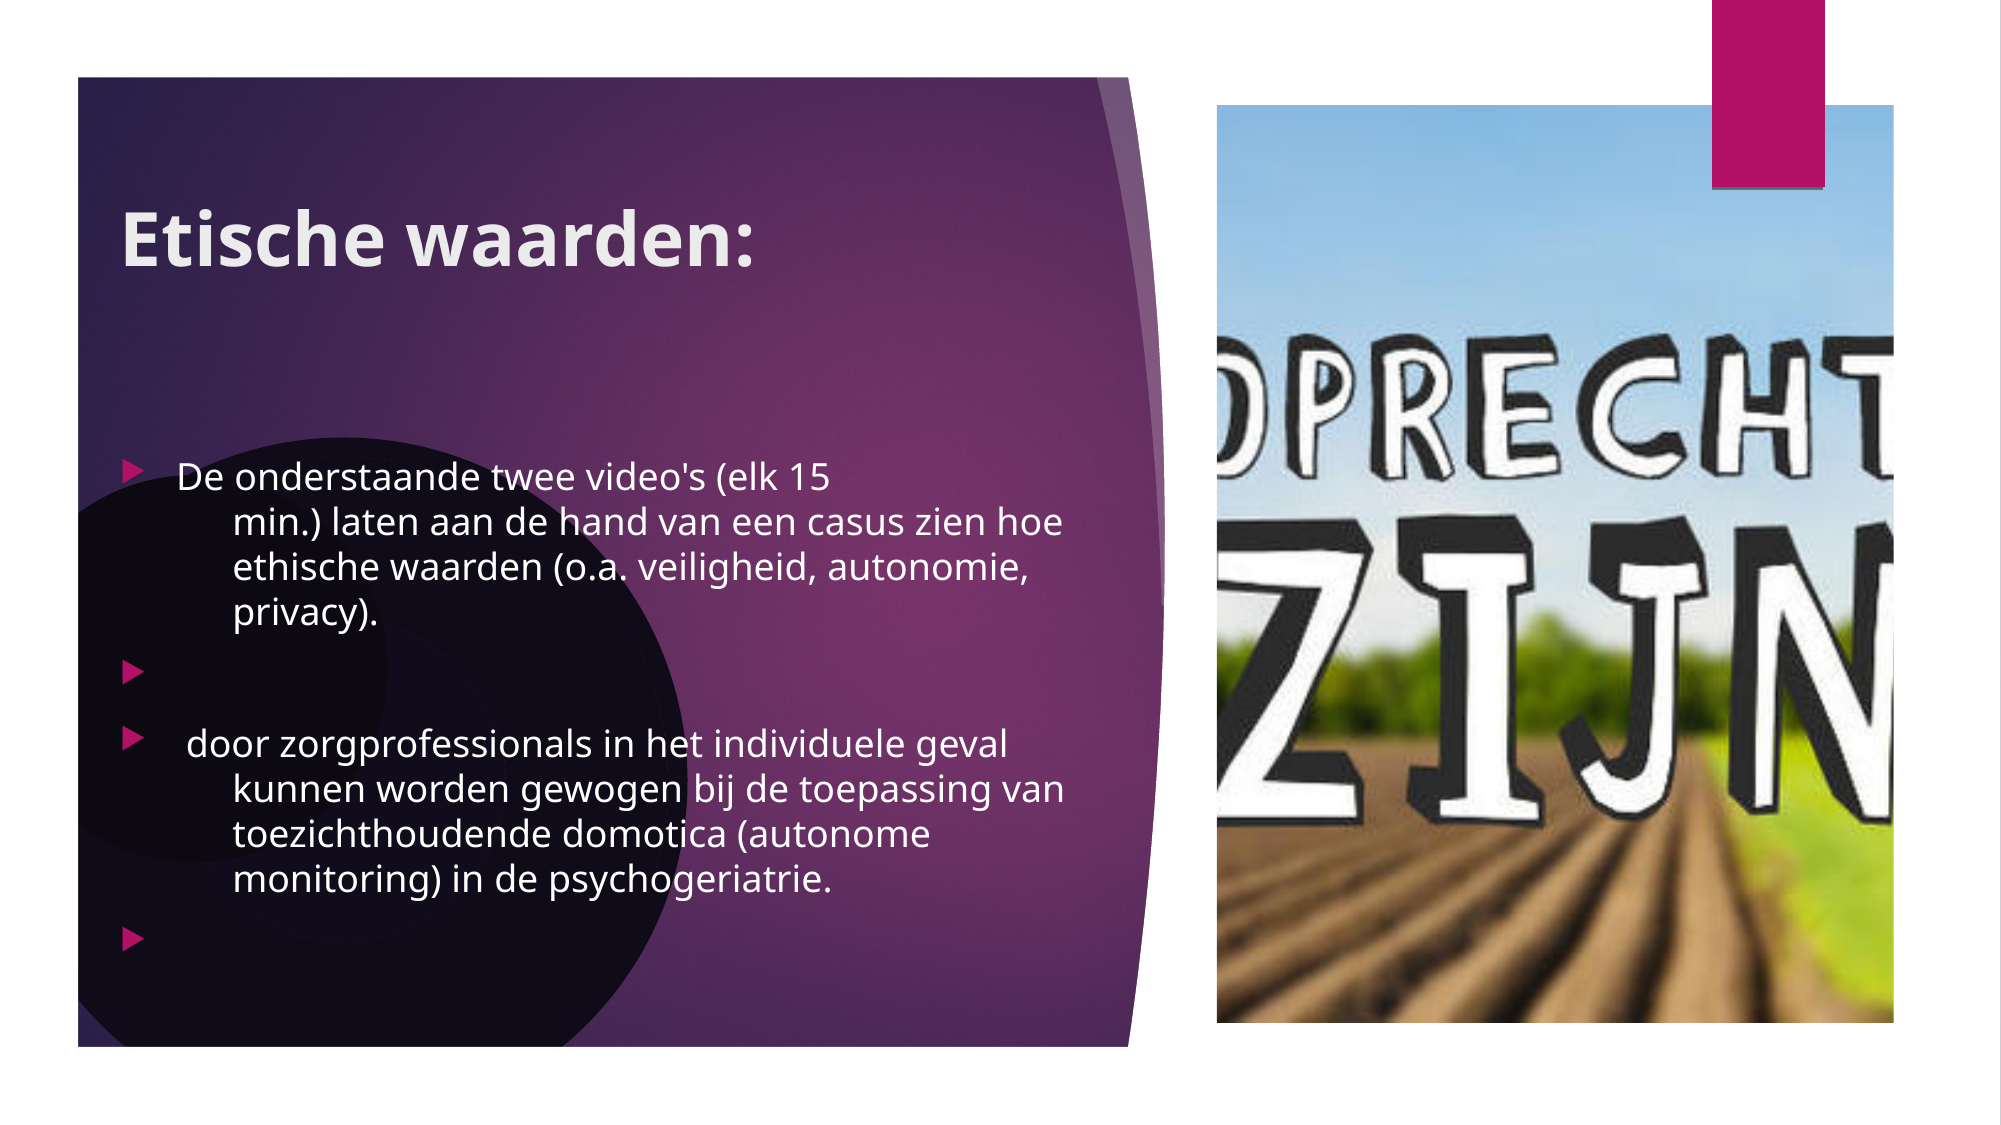

# Etische waarden:
De onderstaande twee video's (elk 15 min.) laten aan de hand van een casus zien hoe ethische waarden (o.a. veiligheid, autonomie, privacy).
 door zorgprofessionals in het individuele geval kunnen worden gewogen bij de toepassing van toezichthoudende domotica (autonome monitoring) in de psychogeriatrie.